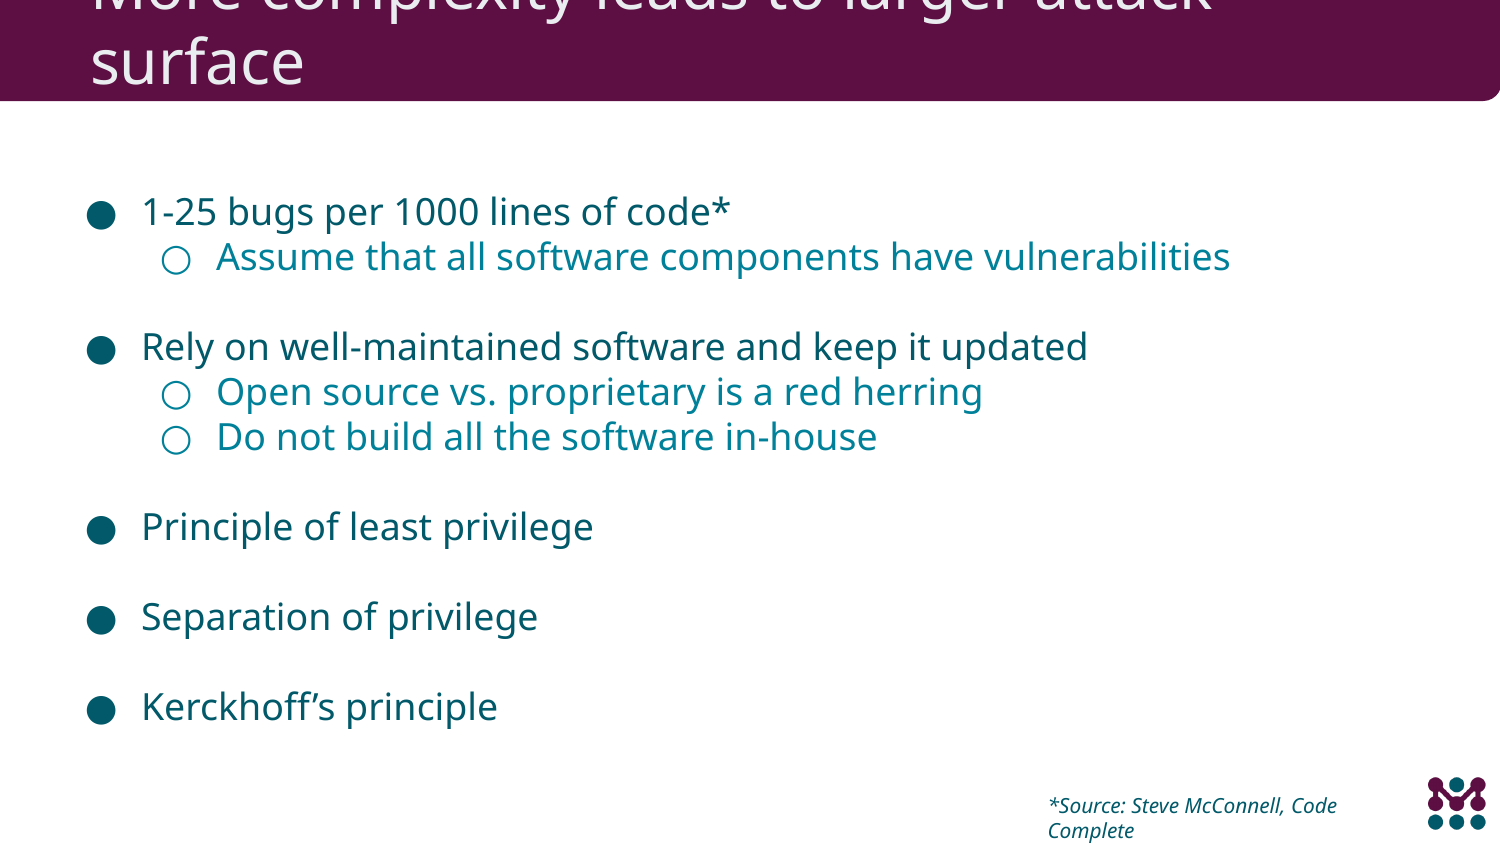

# More complexity leads to larger attack surface
1-25 bugs per 1000 lines of code*
Assume that all software components have vulnerabilities
Rely on well-maintained software and keep it updated
Open source vs. proprietary is a red herring
Do not build all the software in-house
Principle of least privilege
Separation of privilege
Kerckhoff’s principle
*Source: Steve McConnell, Code Complete